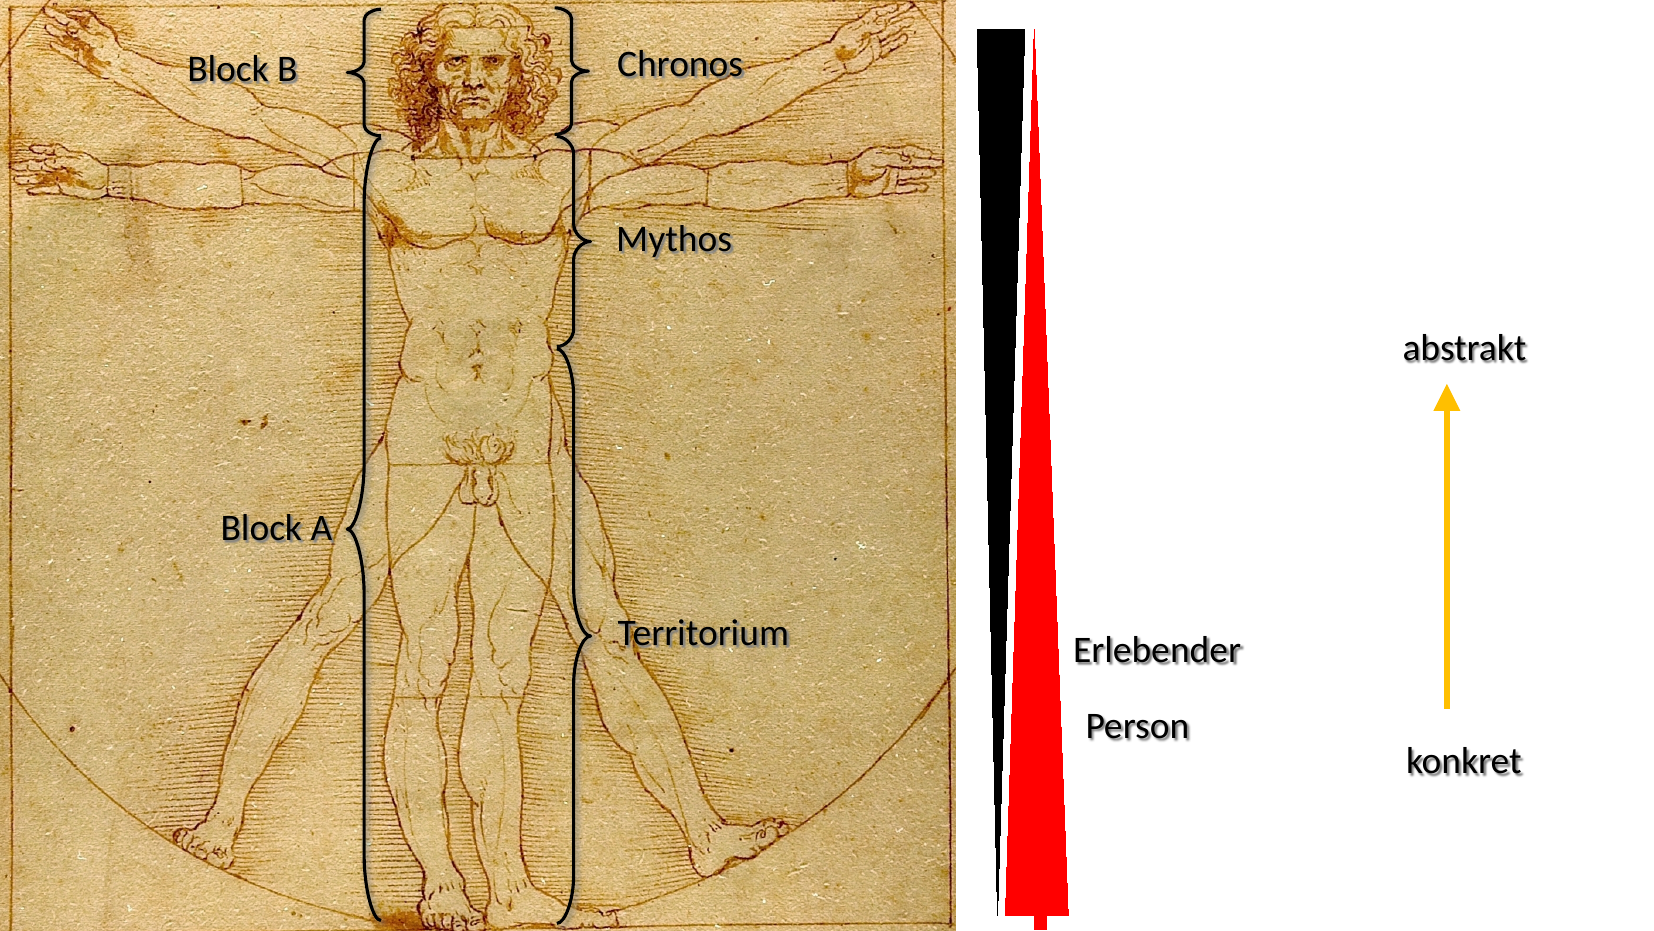

Chronos
Block B
Mythos
abstrakt
Block A
Territorium
Erlebender
Person
konkret